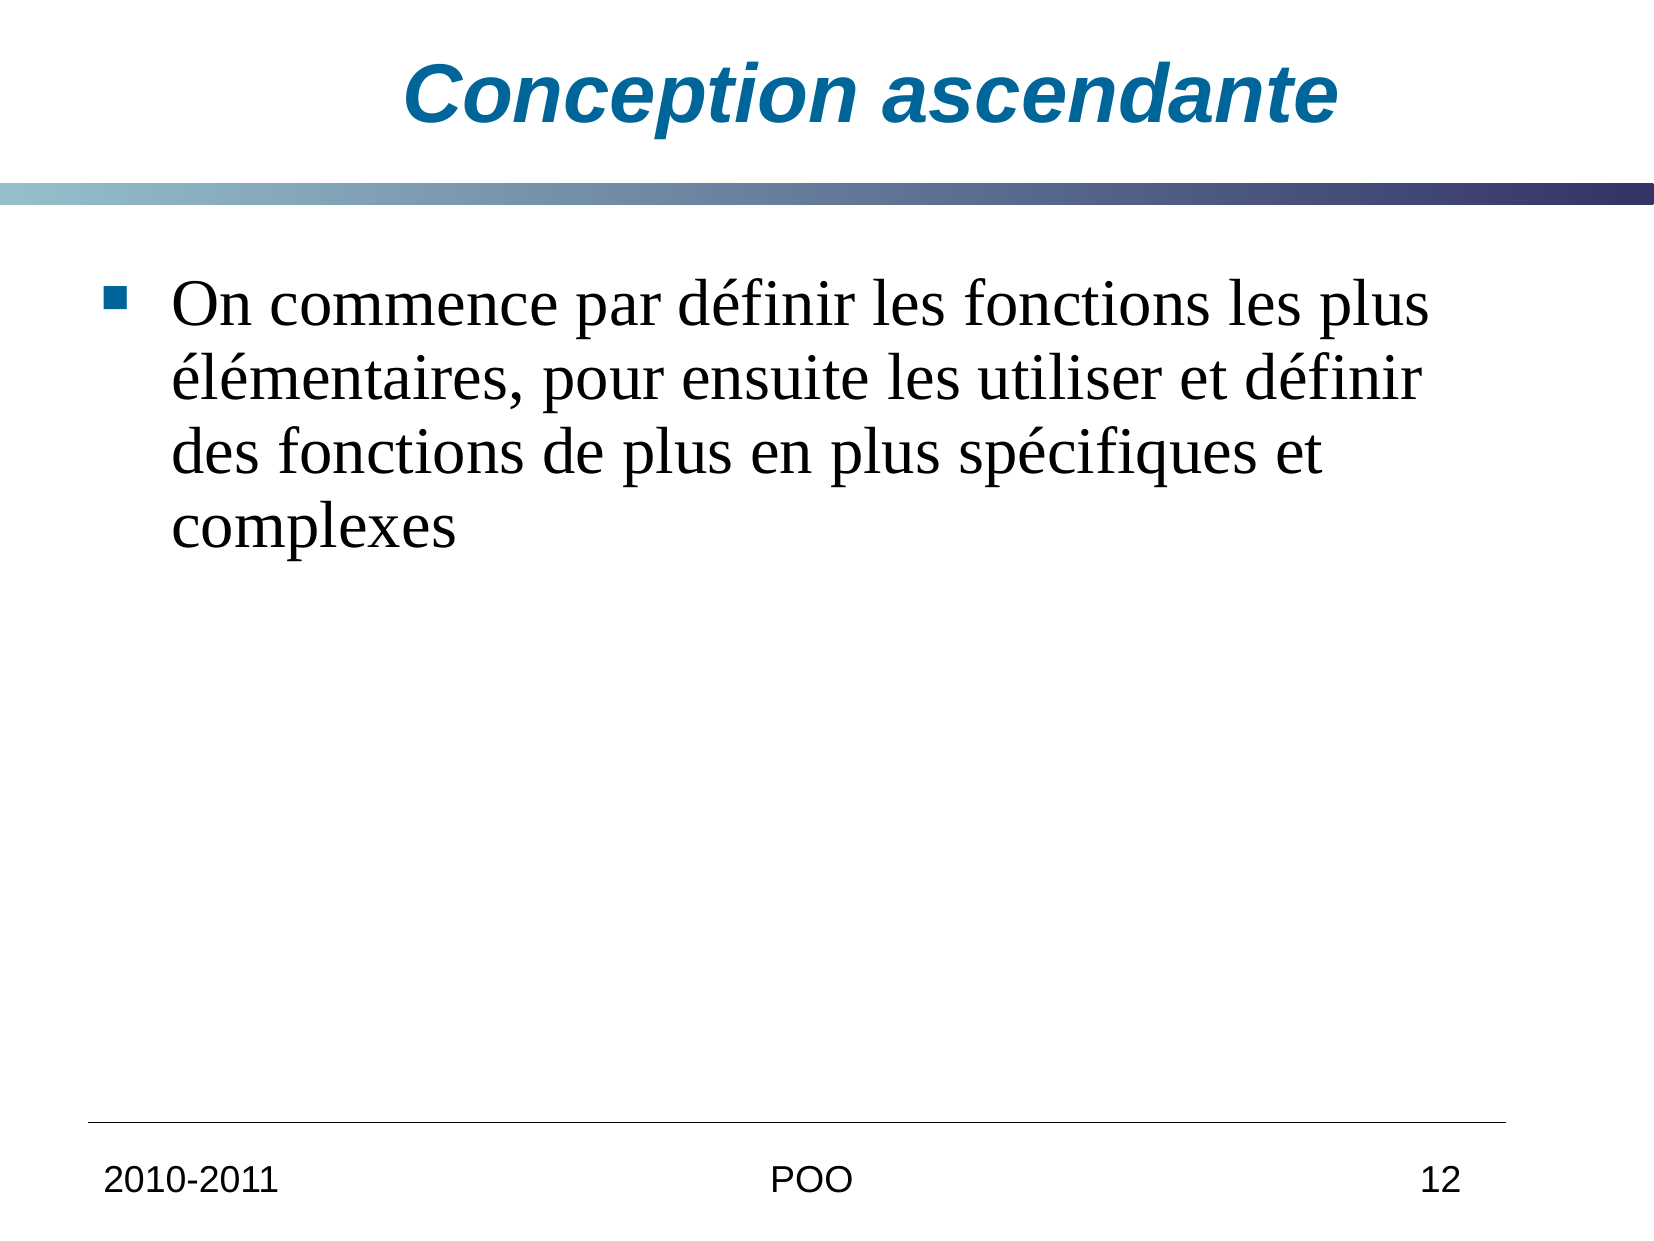

# Conception ascendante
On commence par définir les fonctions les plus élémentaires, pour ensuite les utiliser et définir des fonctions de plus en plus spécifiques et complexes